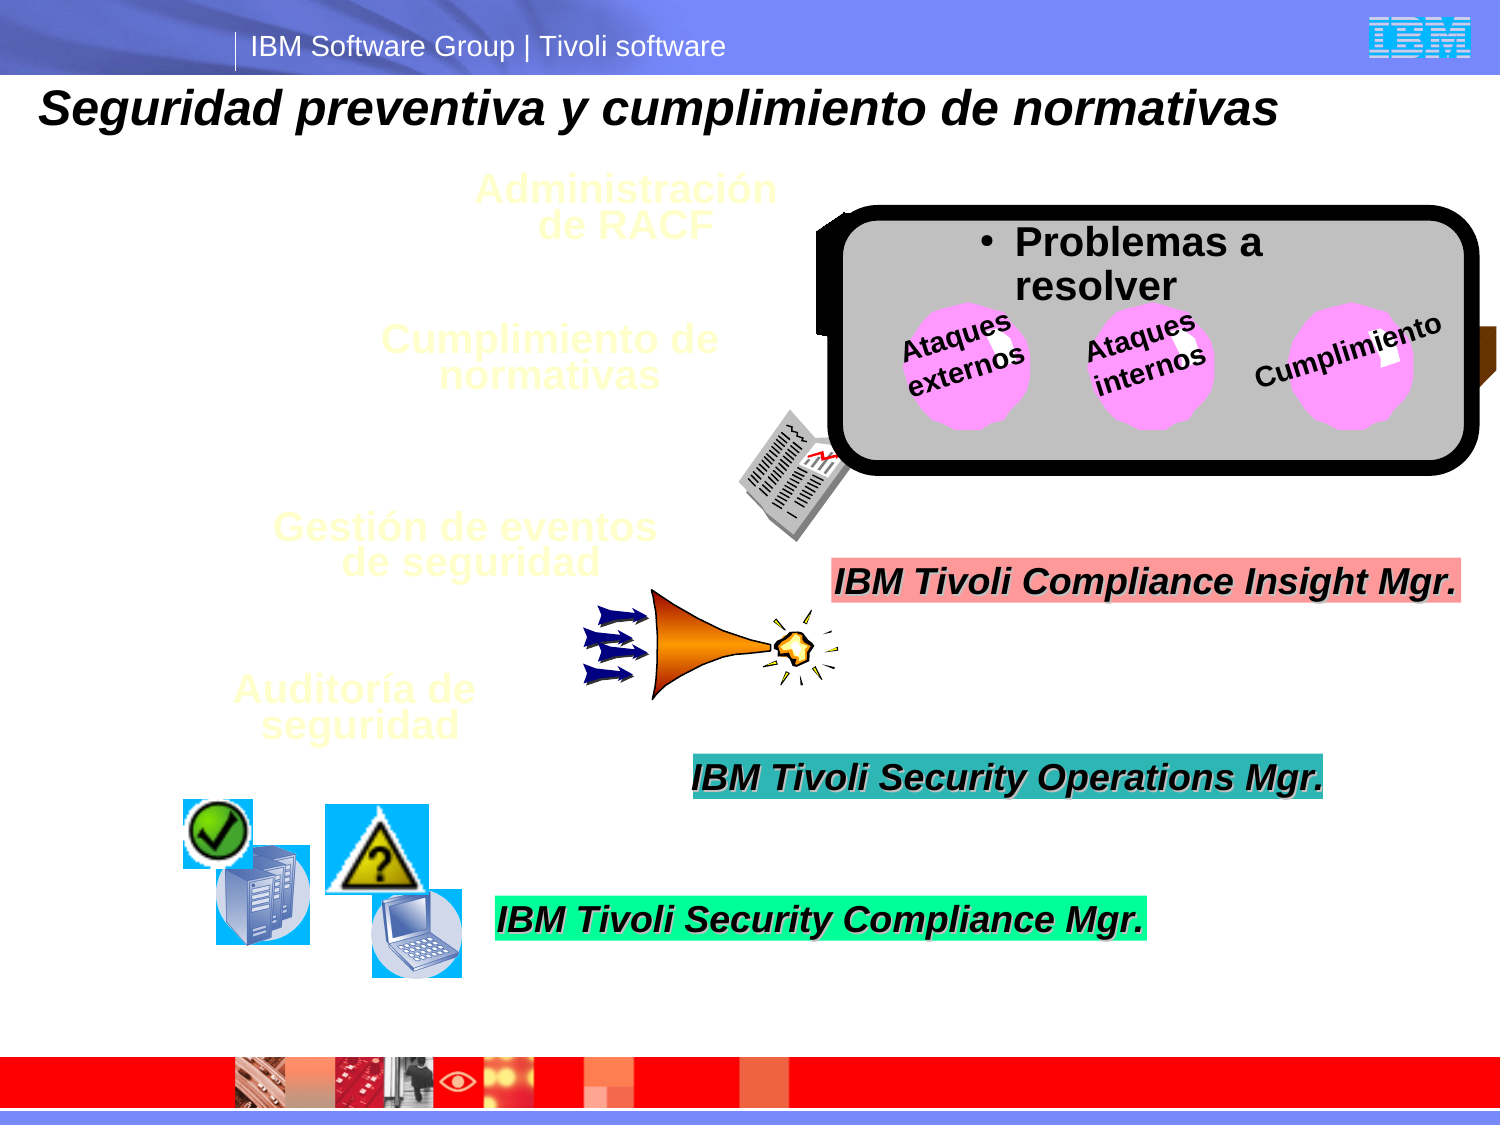

# Seguridad preventiva y cumplimiento de normativas
Administración
de RACF
Problemas a resolver
Ataques externos
Ataques internos
Cumplimiento
Cumplimiento de normativas
Tivoli zSecure Suite
Gestión de eventos
de seguridad
IBM Tivoli Compliance Insight Mgr.
Auditoría de
seguridad
IBM Tivoli Security Operations Mgr.
IBM Tivoli Security Compliance Mgr.